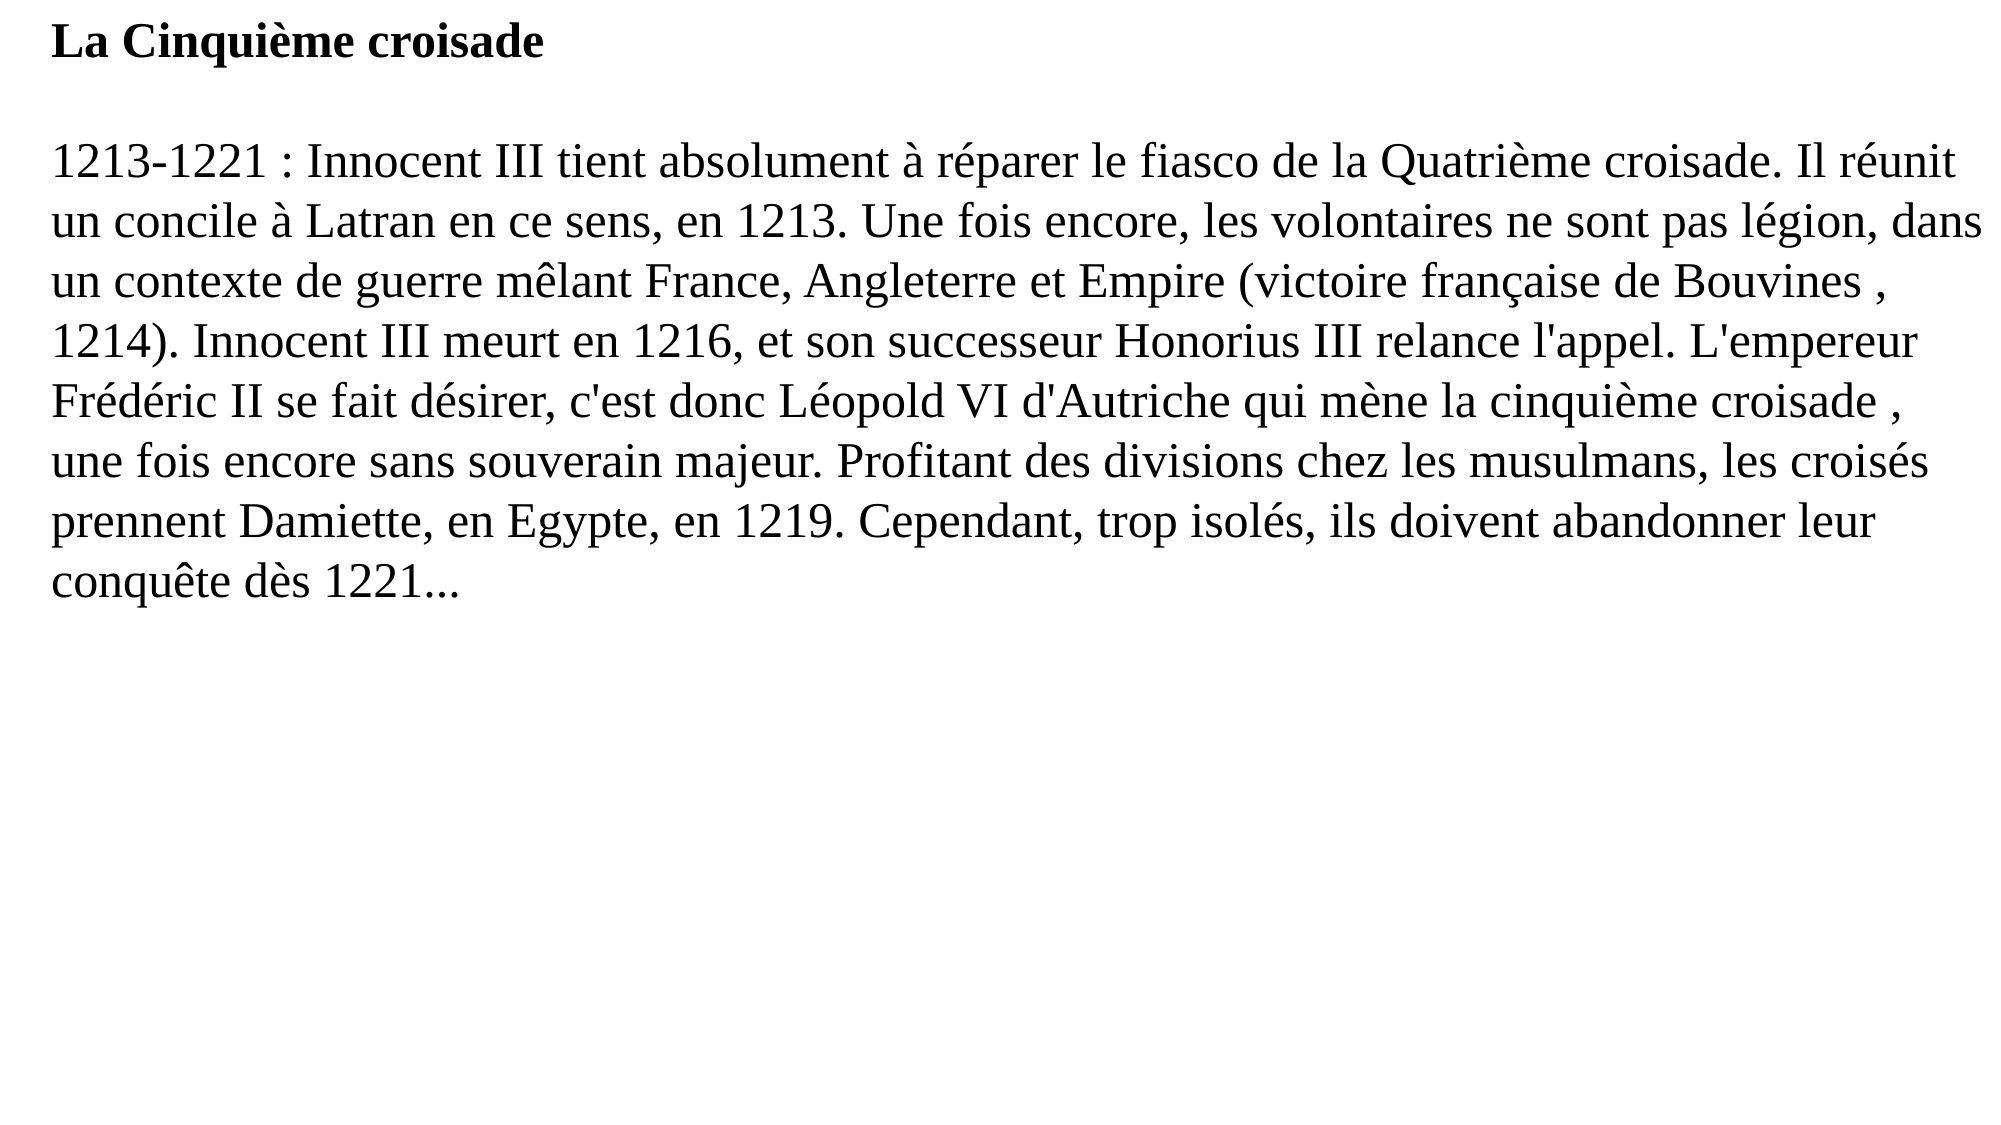

La Cinquième croisade
1213-1221 : Innocent III tient absolument à réparer le fiasco de la Quatrième croisade. Il réunit un concile à Latran en ce sens, en 1213. Une fois encore, les volontaires ne sont pas légion, dans un contexte de guerre mêlant France, Angleterre et Empire (victoire française de Bouvines , 1214). Innocent III meurt en 1216, et son successeur Honorius III relance l'appel. L'empereur Frédéric II se fait désirer, c'est donc Léopold VI d'Autriche qui mène la cinquième croisade , une fois encore sans souverain majeur. Profitant des divisions chez les musulmans, les croisés prennent Damiette, en Egypte, en 1219. Cependant, trop isolés, ils doivent abandonner leur conquête dès 1221...